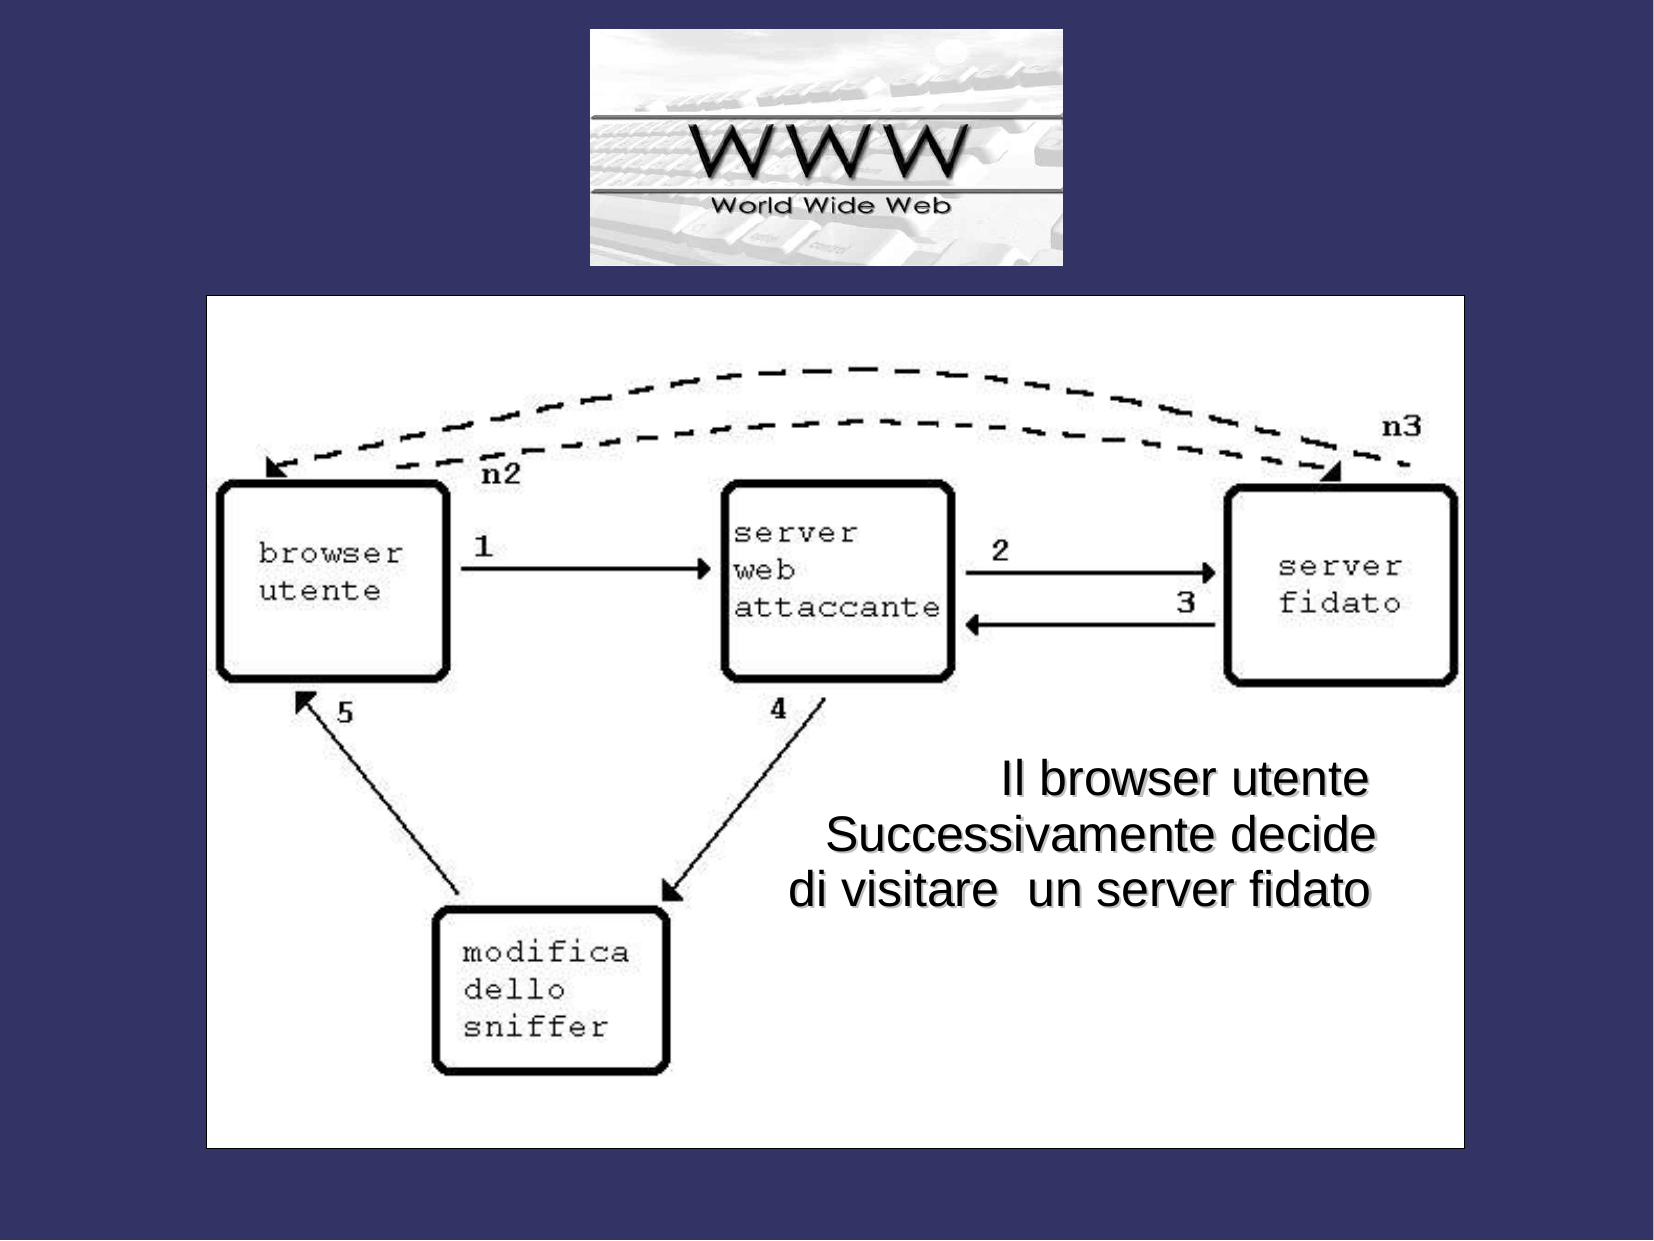

Il browser utente
 Successivamente decide
 di visitare un server fidato